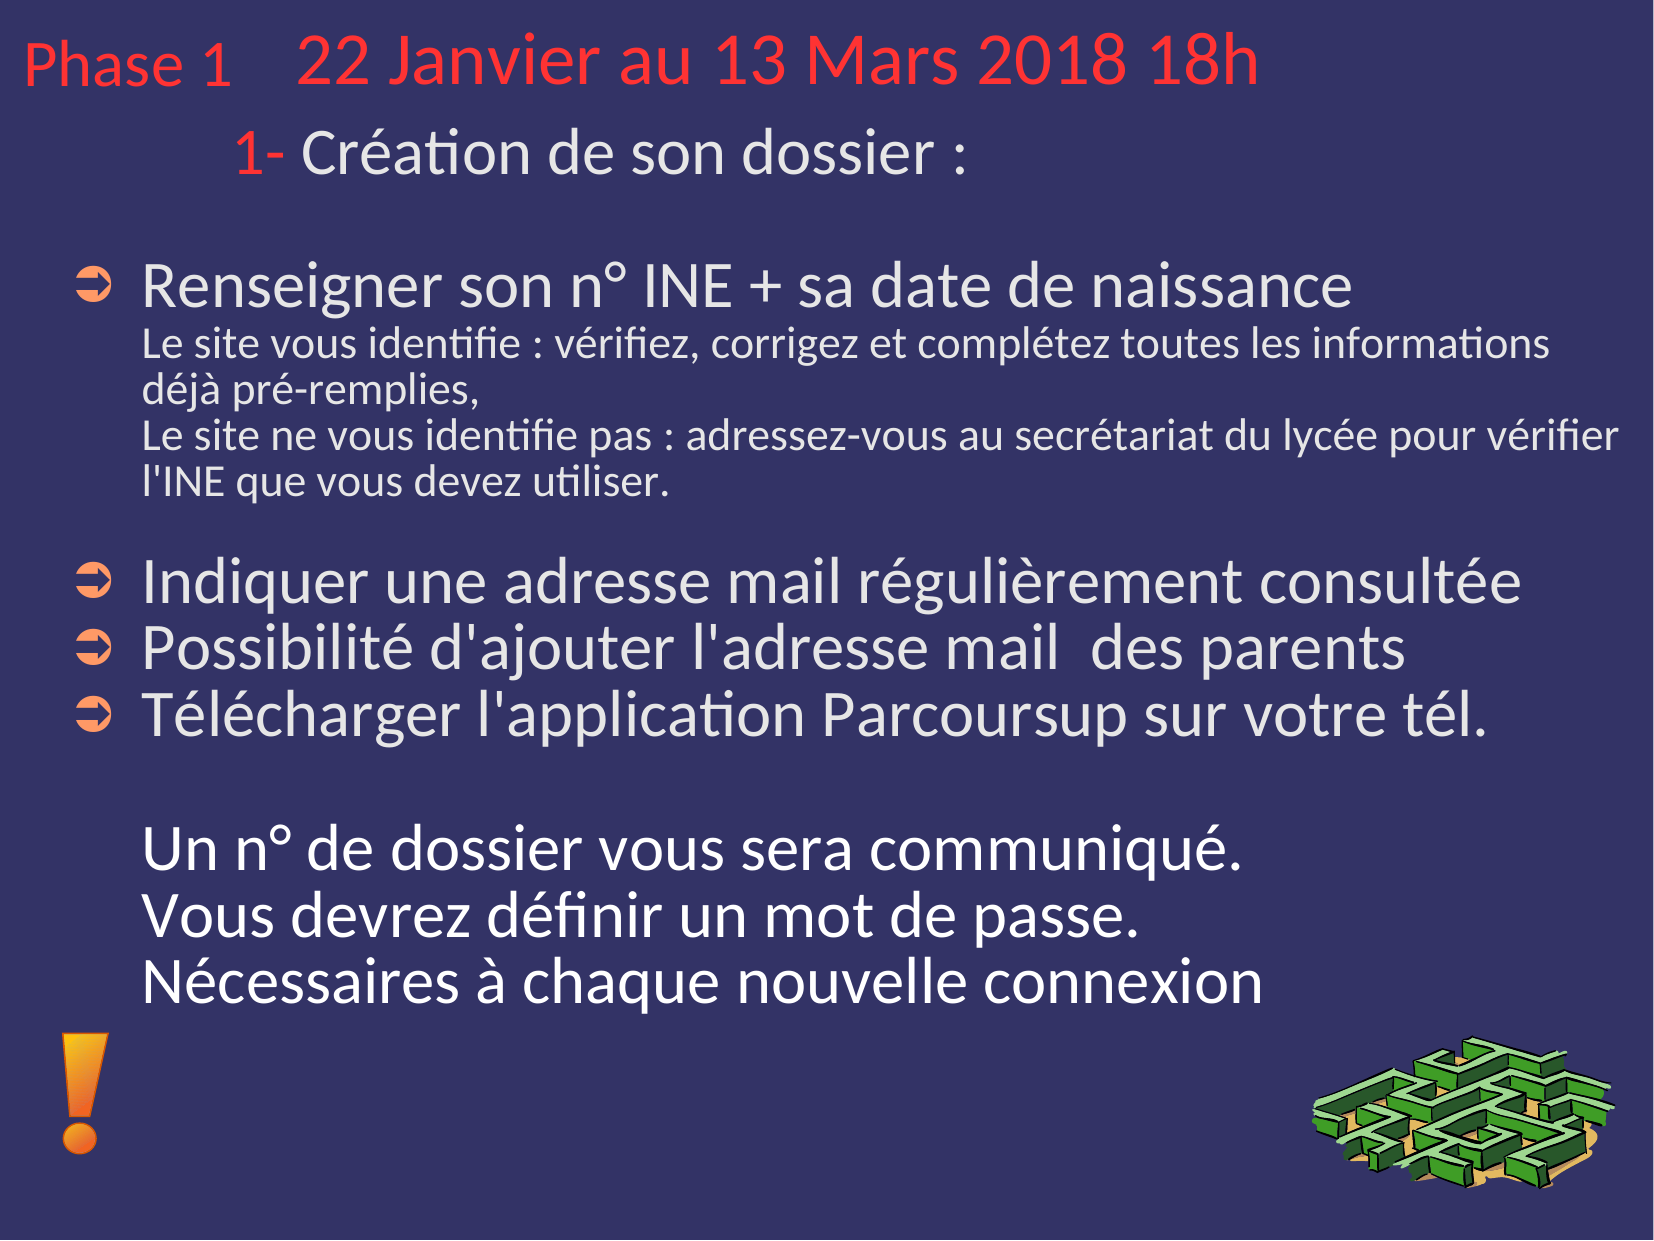

# Phase 1
22 Janvier au 13 Mars 2018 18h
 1- Création de son dossier :
Renseigner son n° INE + sa date de naissance
Le site vous identifie : vérifiez, corrigez et complétez toutes les informations déjà pré-remplies,
Le site ne vous identifie pas : adressez-vous au secrétariat du lycée pour vérifier l'INE que vous devez utiliser.
Indiquer une adresse mail régulièrement consultée
Possibilité d'ajouter l'adresse mail des parents
Télécharger l'application Parcoursup sur votre tél.
Un n° de dossier vous sera communiqué.
Vous devrez définir un mot de passe.
Nécessaires à chaque nouvelle connexion